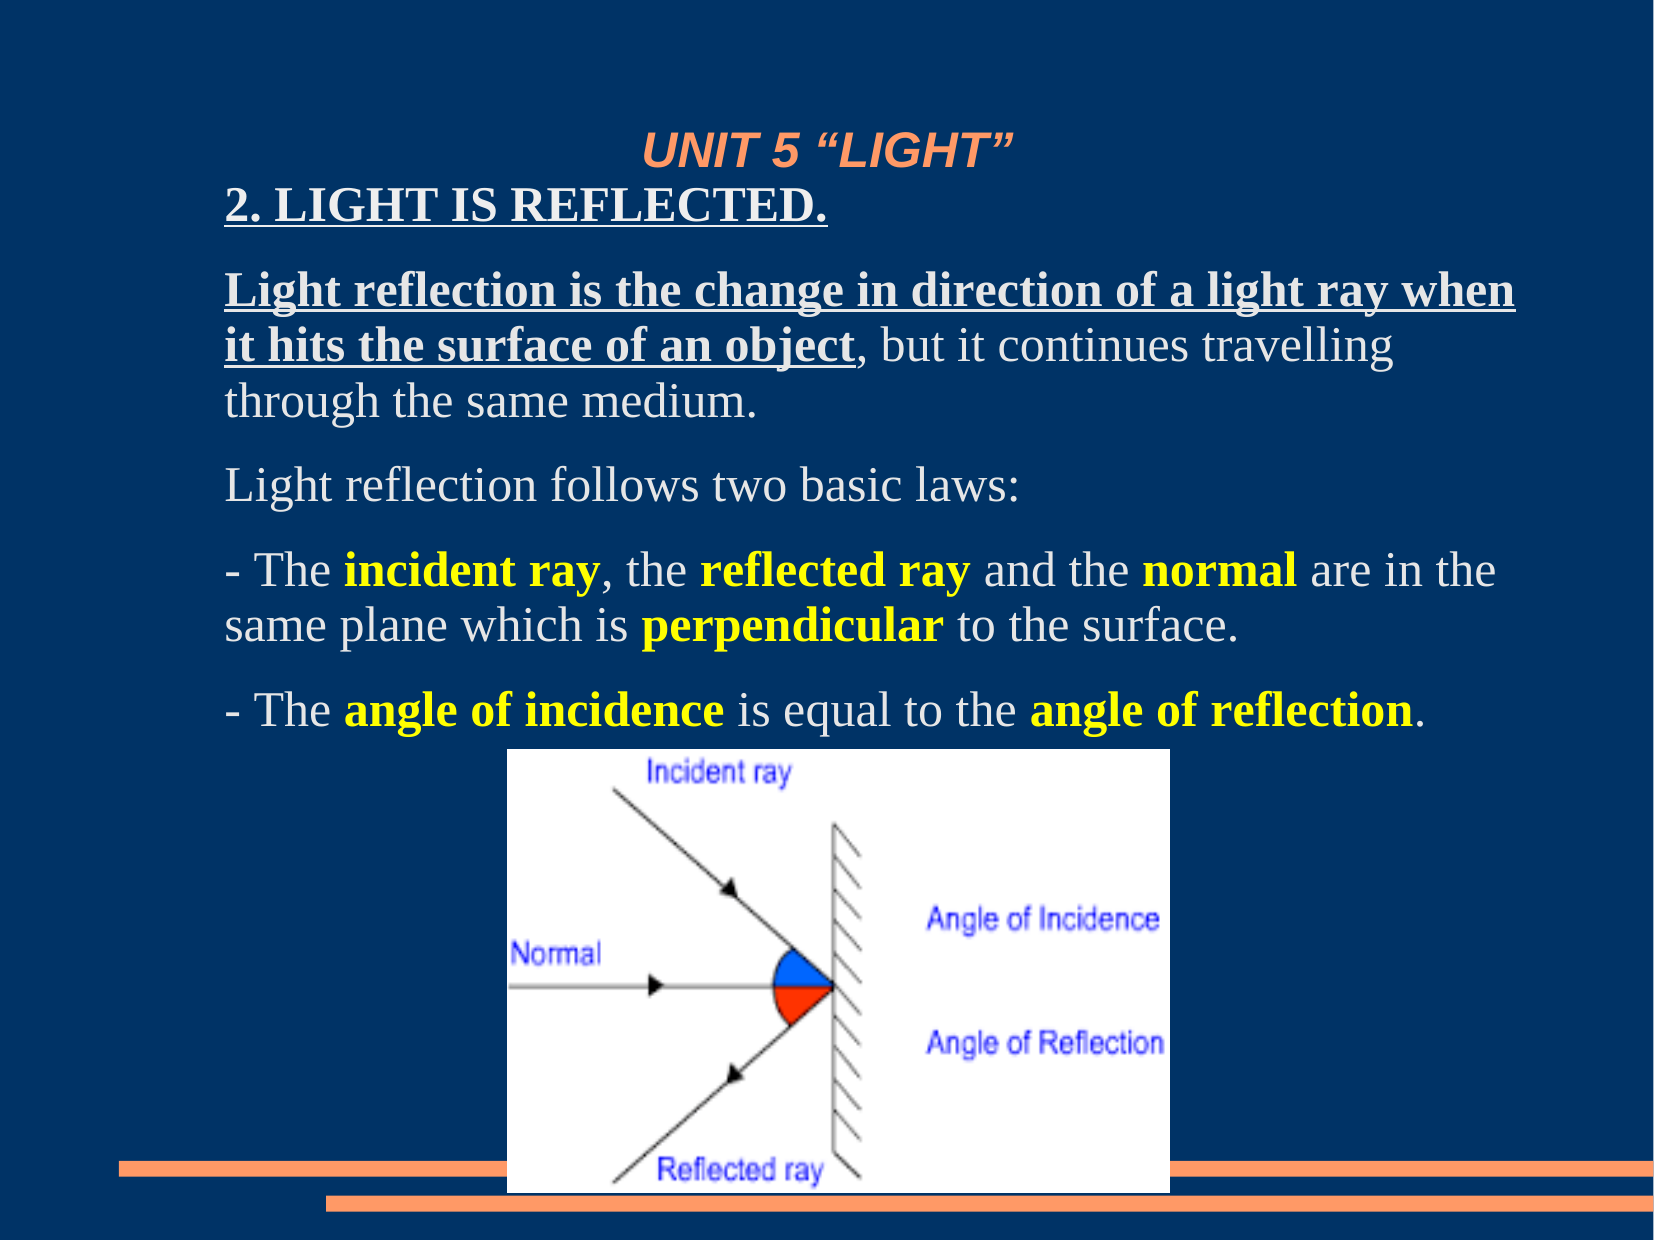

# UNIT 5 “LIGHT”
2. LIGHT IS REFLECTED.
Light reflection is the change in direction of a light ray when it hits the surface of an object, but it continues travelling through the same medium.
Light reflection follows two basic laws:
- The incident ray, the reflected ray and the normal are in the same plane which is perpendicular to the surface.
- The angle of incidence is equal to the angle of reflection.